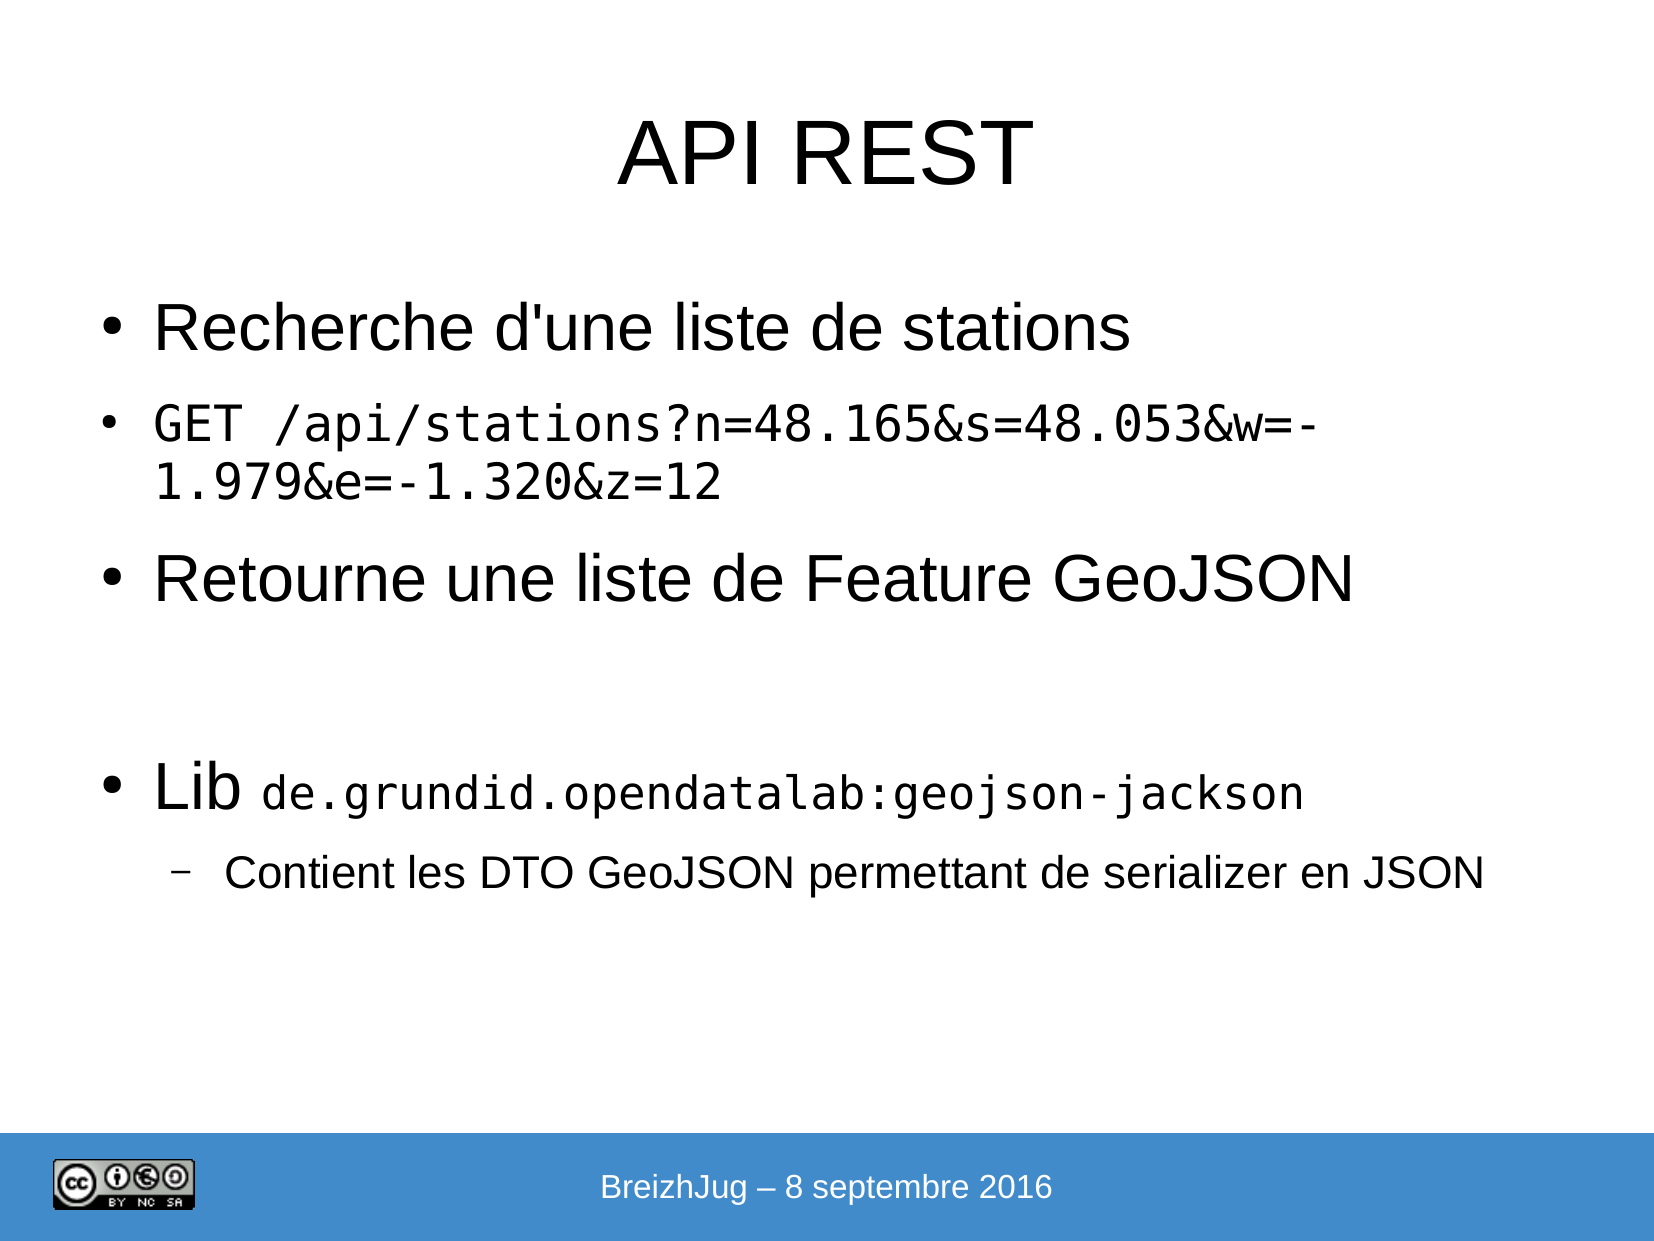

# API REST
Recherche d'une liste de stations
GET /api/stations?n=48.165&s=48.053&w=-1.979&e=-1.320&z=12
Retourne une liste de Feature GeoJSON
Lib de.grundid.opendatalab:geojson-jackson
Contient les DTO GeoJSON permettant de serializer en JSON